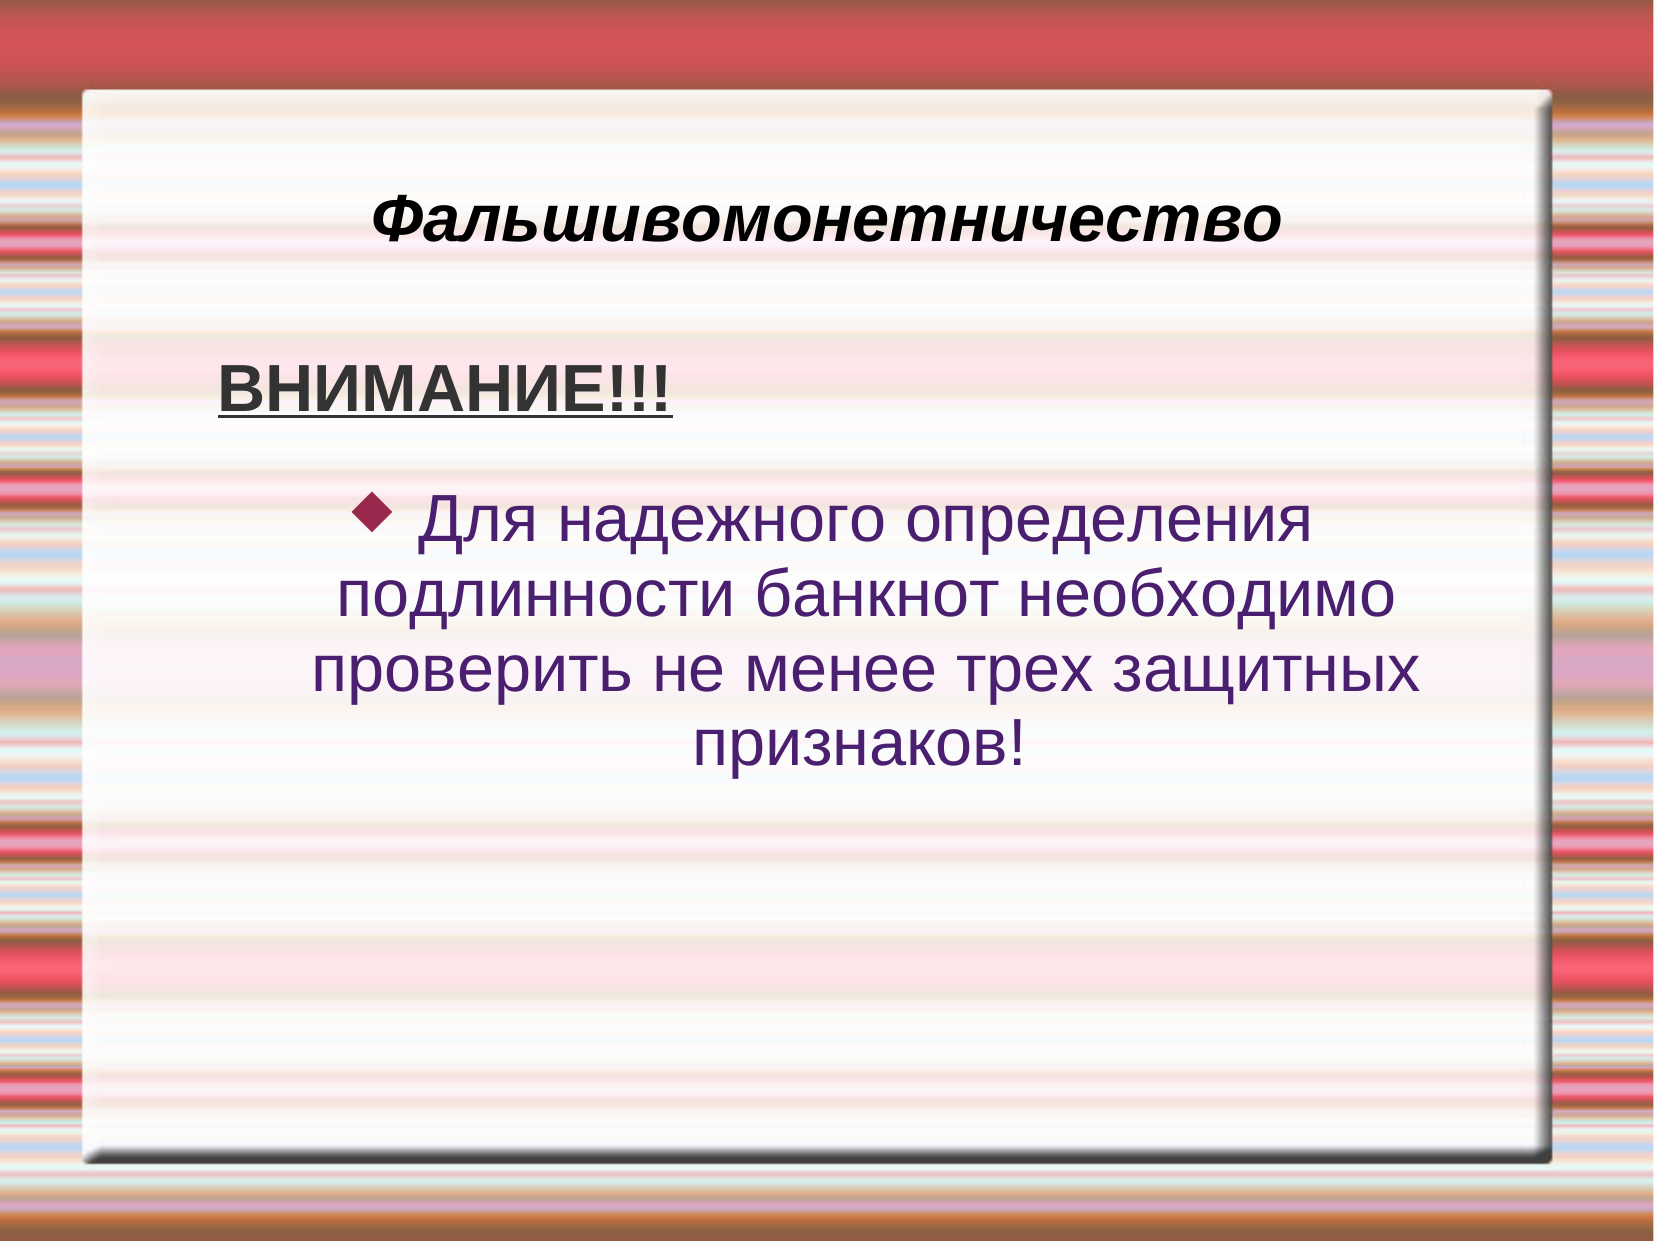

# Фальшивомонетничество
ВНИМАНИЕ!!!
Для надежного определения подлинности банкнот необходимо проверить не менее трех защитных признаков!